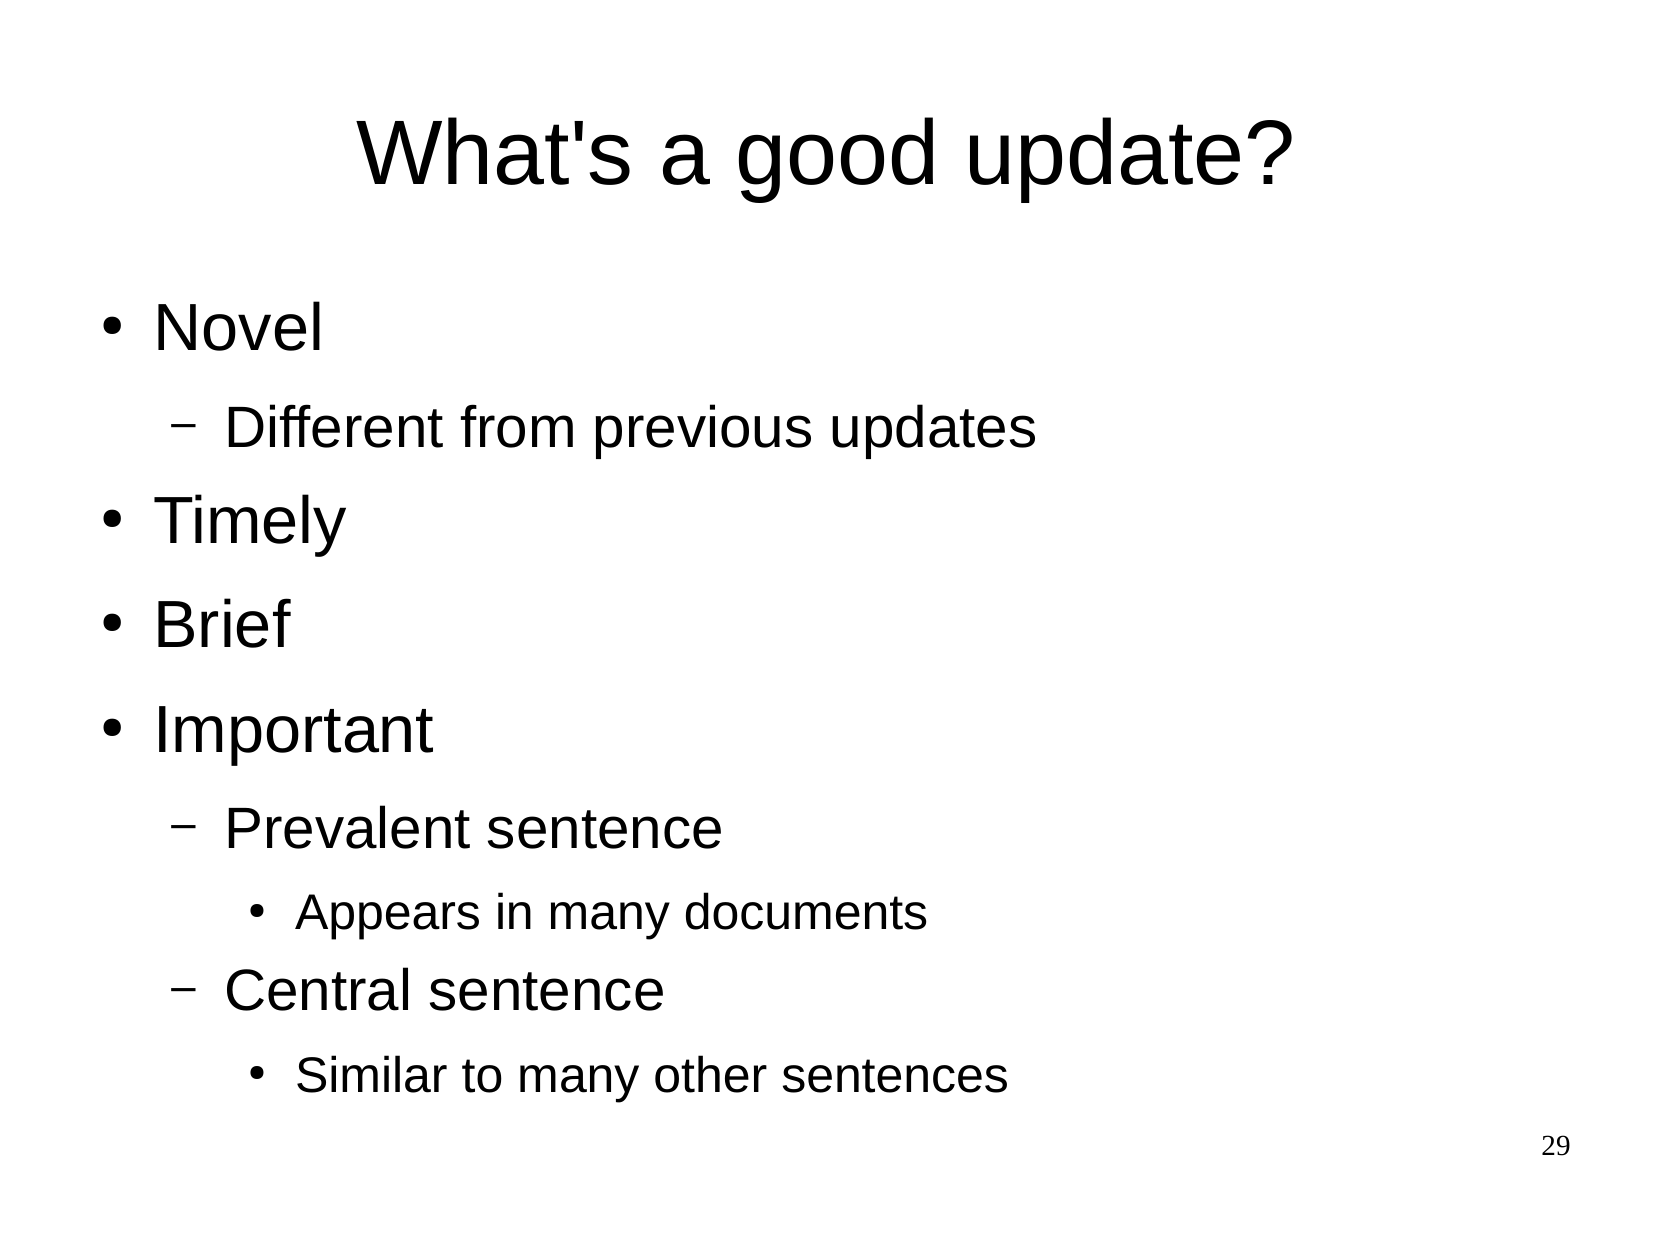

# What's a good update?
Novel
Different from previous updates
Timely
Brief
Important
Prevalent sentence
Appears in many documents
Central sentence
Similar to many other sentences
29